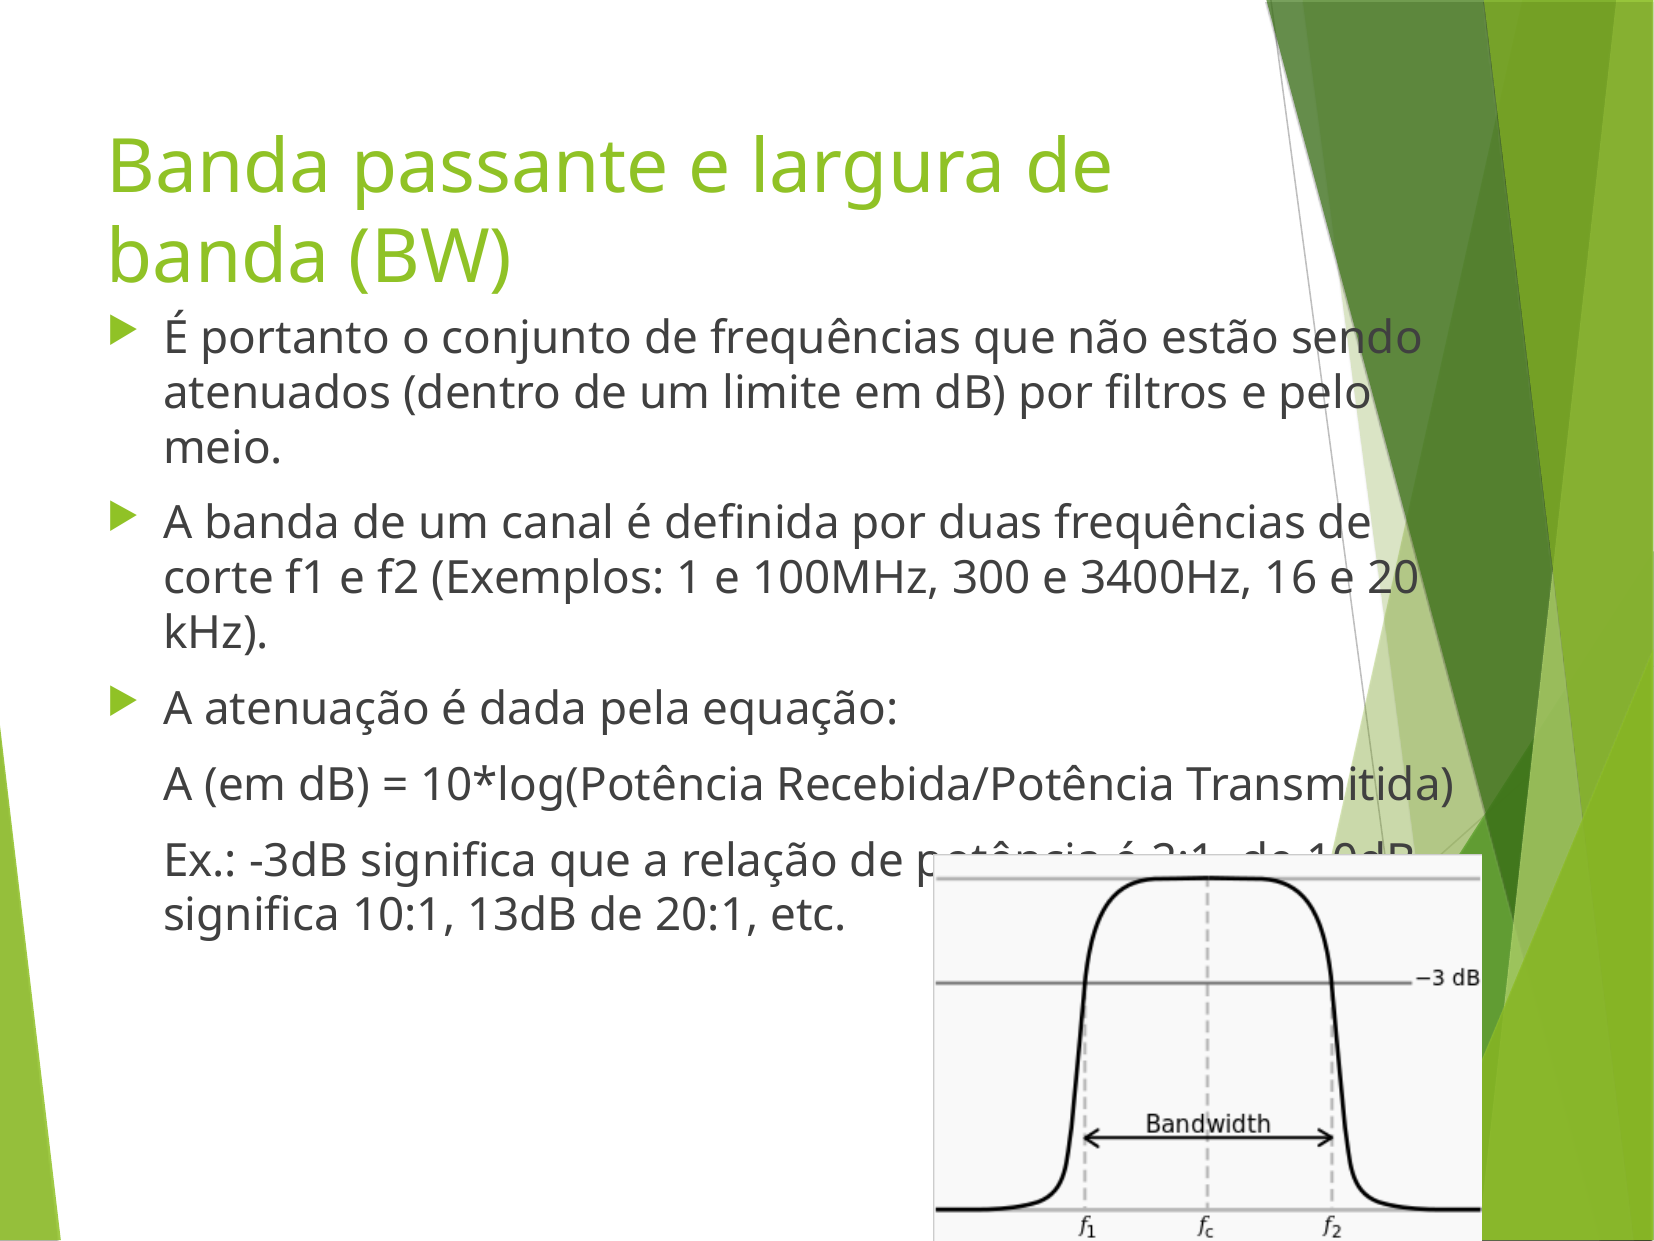

# Banda passante e largura de banda (BW)
É portanto o conjunto de frequências que não estão sendo atenuados (dentro de um limite em dB) por filtros e pelo meio.
A banda de um canal é definida por duas frequências de corte f1 e f2 (Exemplos: 1 e 100MHz, 300 e 3400Hz, 16 e 20 kHz).
A atenuação é dada pela equação:
A (em dB) = 10*log(Potência Recebida/Potência Transmitida)
Ex.: -3dB significa que a relação de potência é 2:1, de 10dB significa 10:1, 13dB de 20:1, etc.